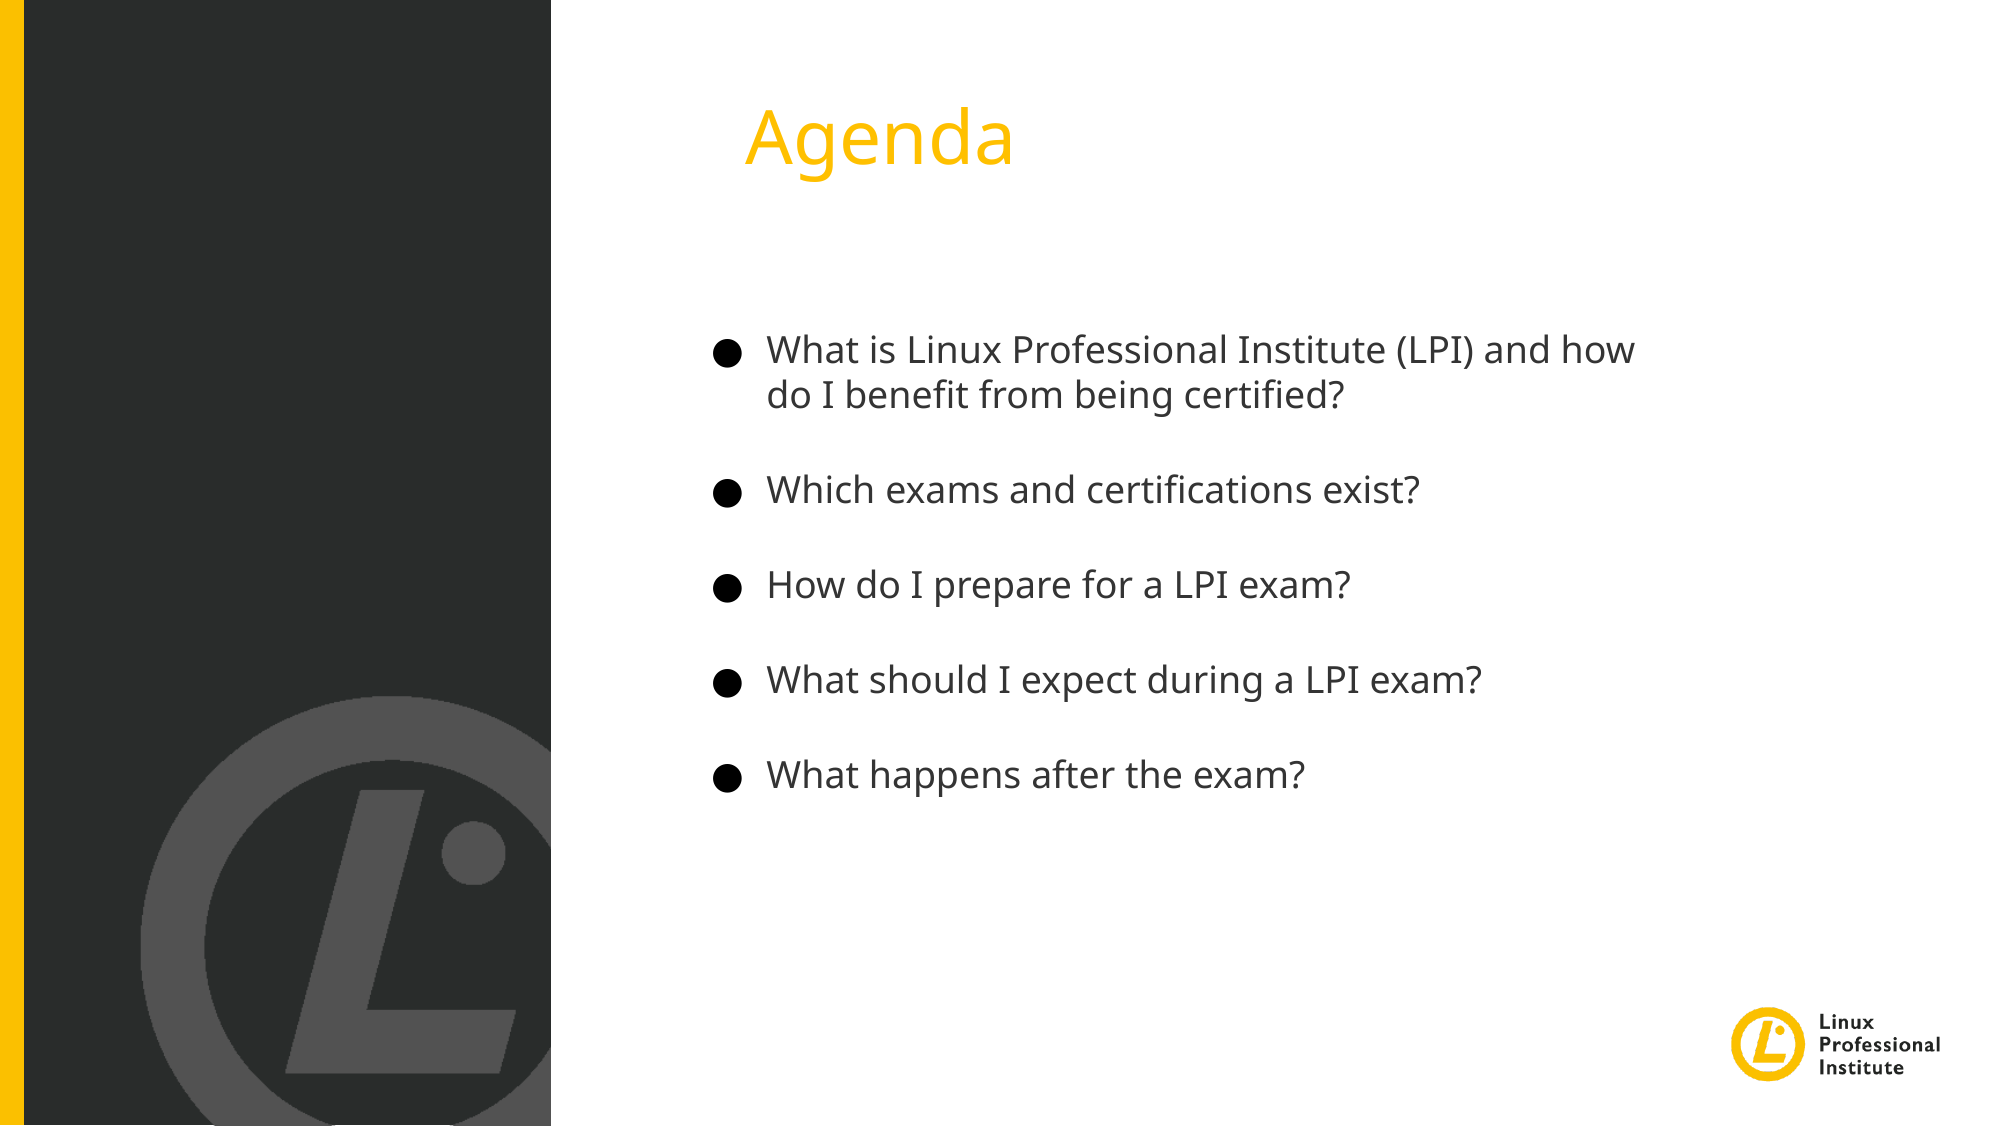

Agenda
What is Linux Professional Institute (LPI) and how do I benefit from being certified?
Which exams and certifications exist?
How do I prepare for a LPI exam?
What should I expect during a LPI exam?
What happens after the exam?